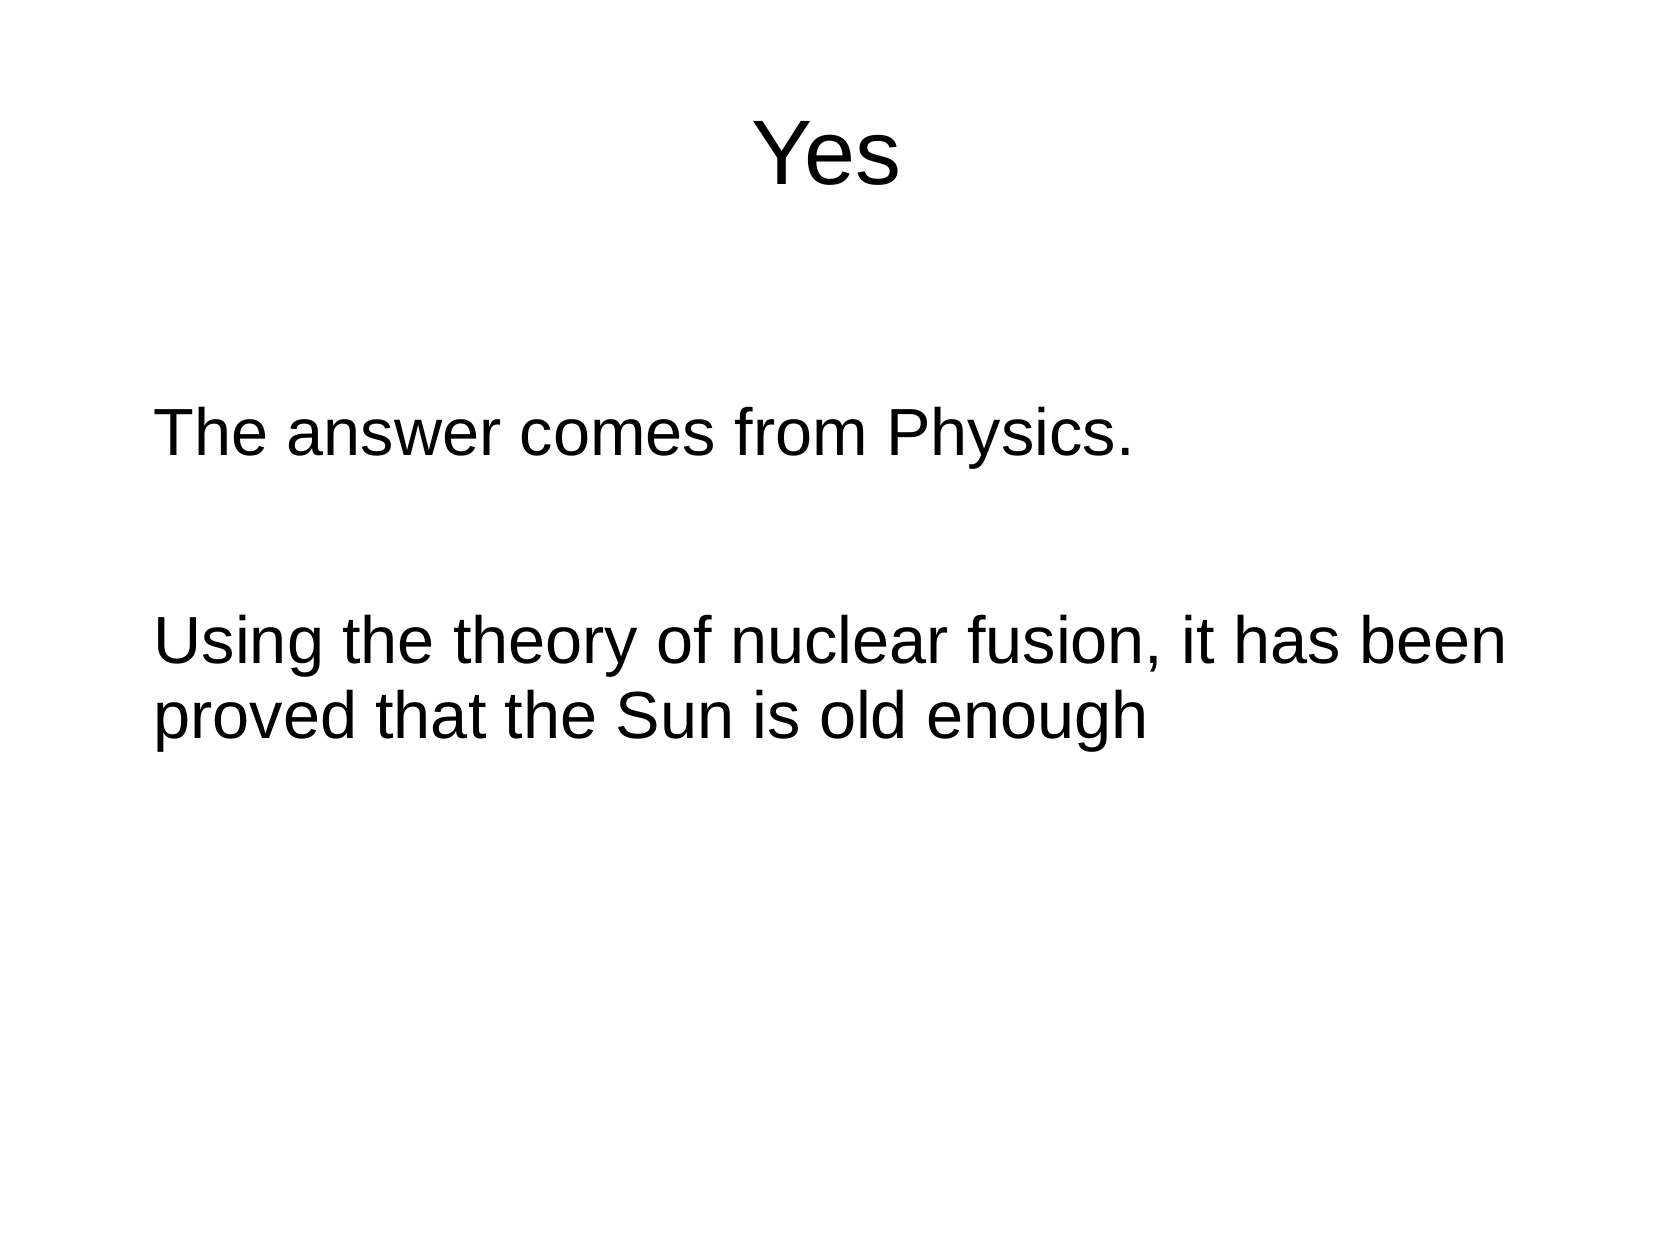

# Yes
The answer comes from Physics.
Using the theory of nuclear fusion, it has been proved that the Sun is old enough